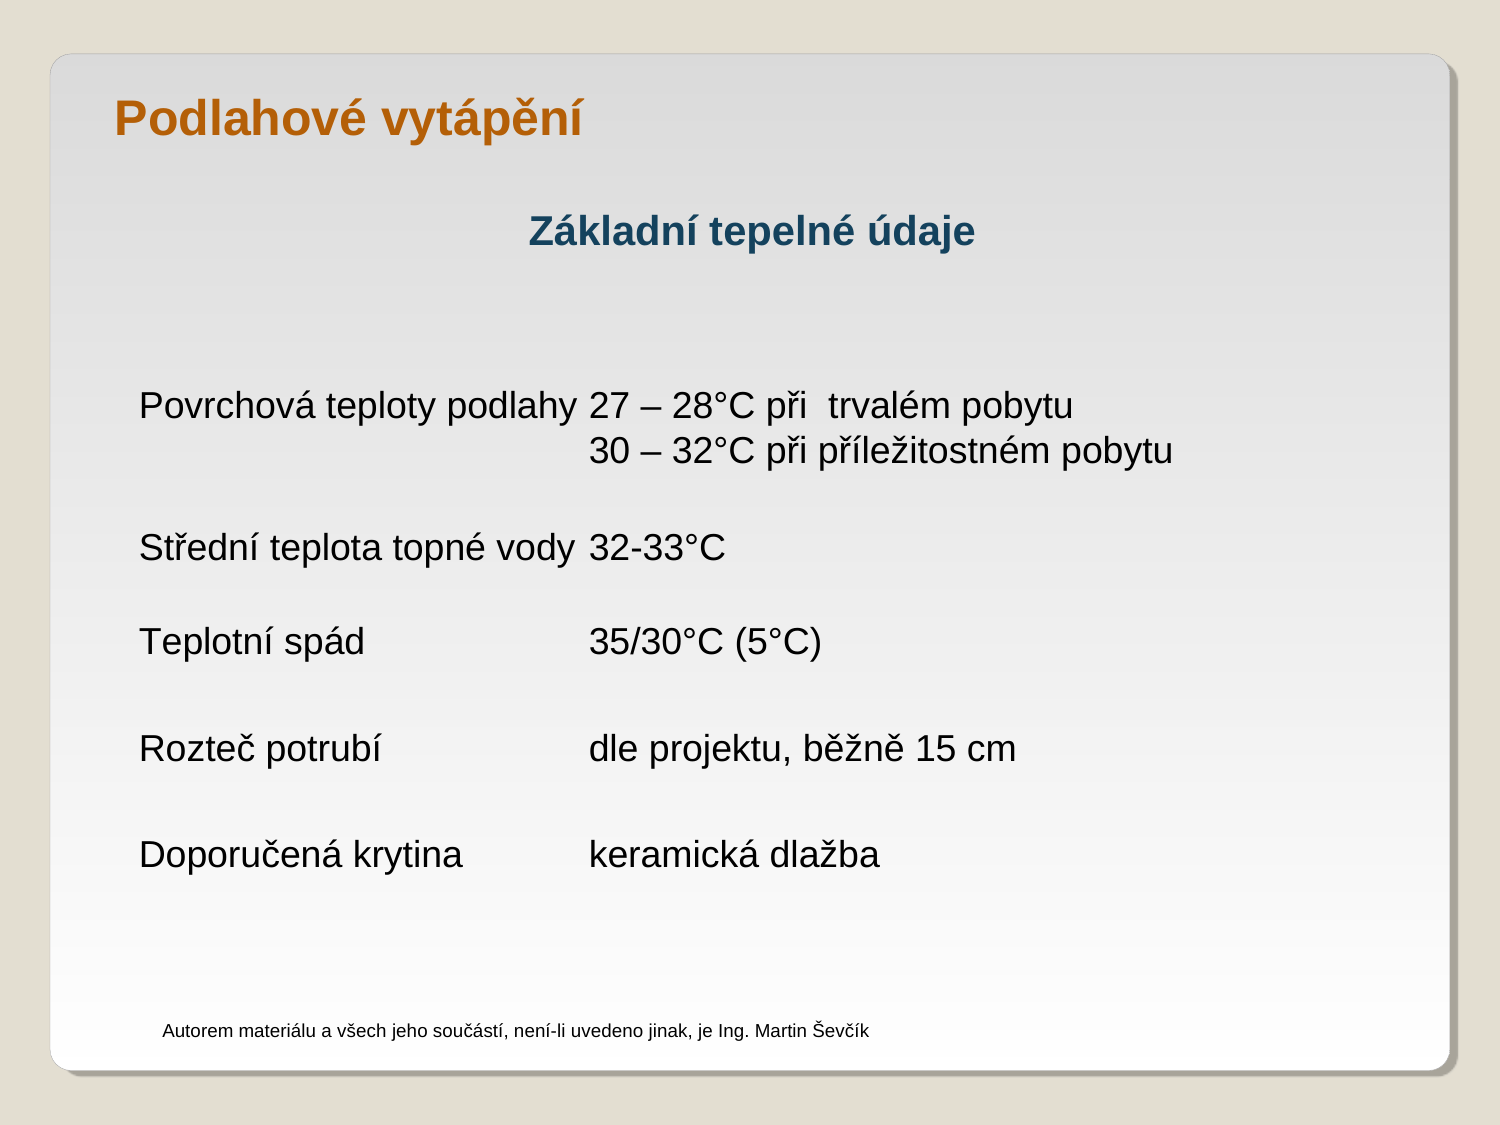

Podlahové vytápění
Základní tepelné údaje
Povrchová teploty podlahy	27 – 28°C při trvalém pobytu
			30 – 32°C při příležitostném pobytu
Střední teplota topné vody	32-33°C
Teplotní spád		35/30°C (5°C)
Rozteč potrubí		dle projektu, běžně 15 cm
Doporučená krytina	keramická dlažba
Autorem materiálu a všech jeho součástí, není-li uvedeno jinak, je Ing. Martin Ševčík